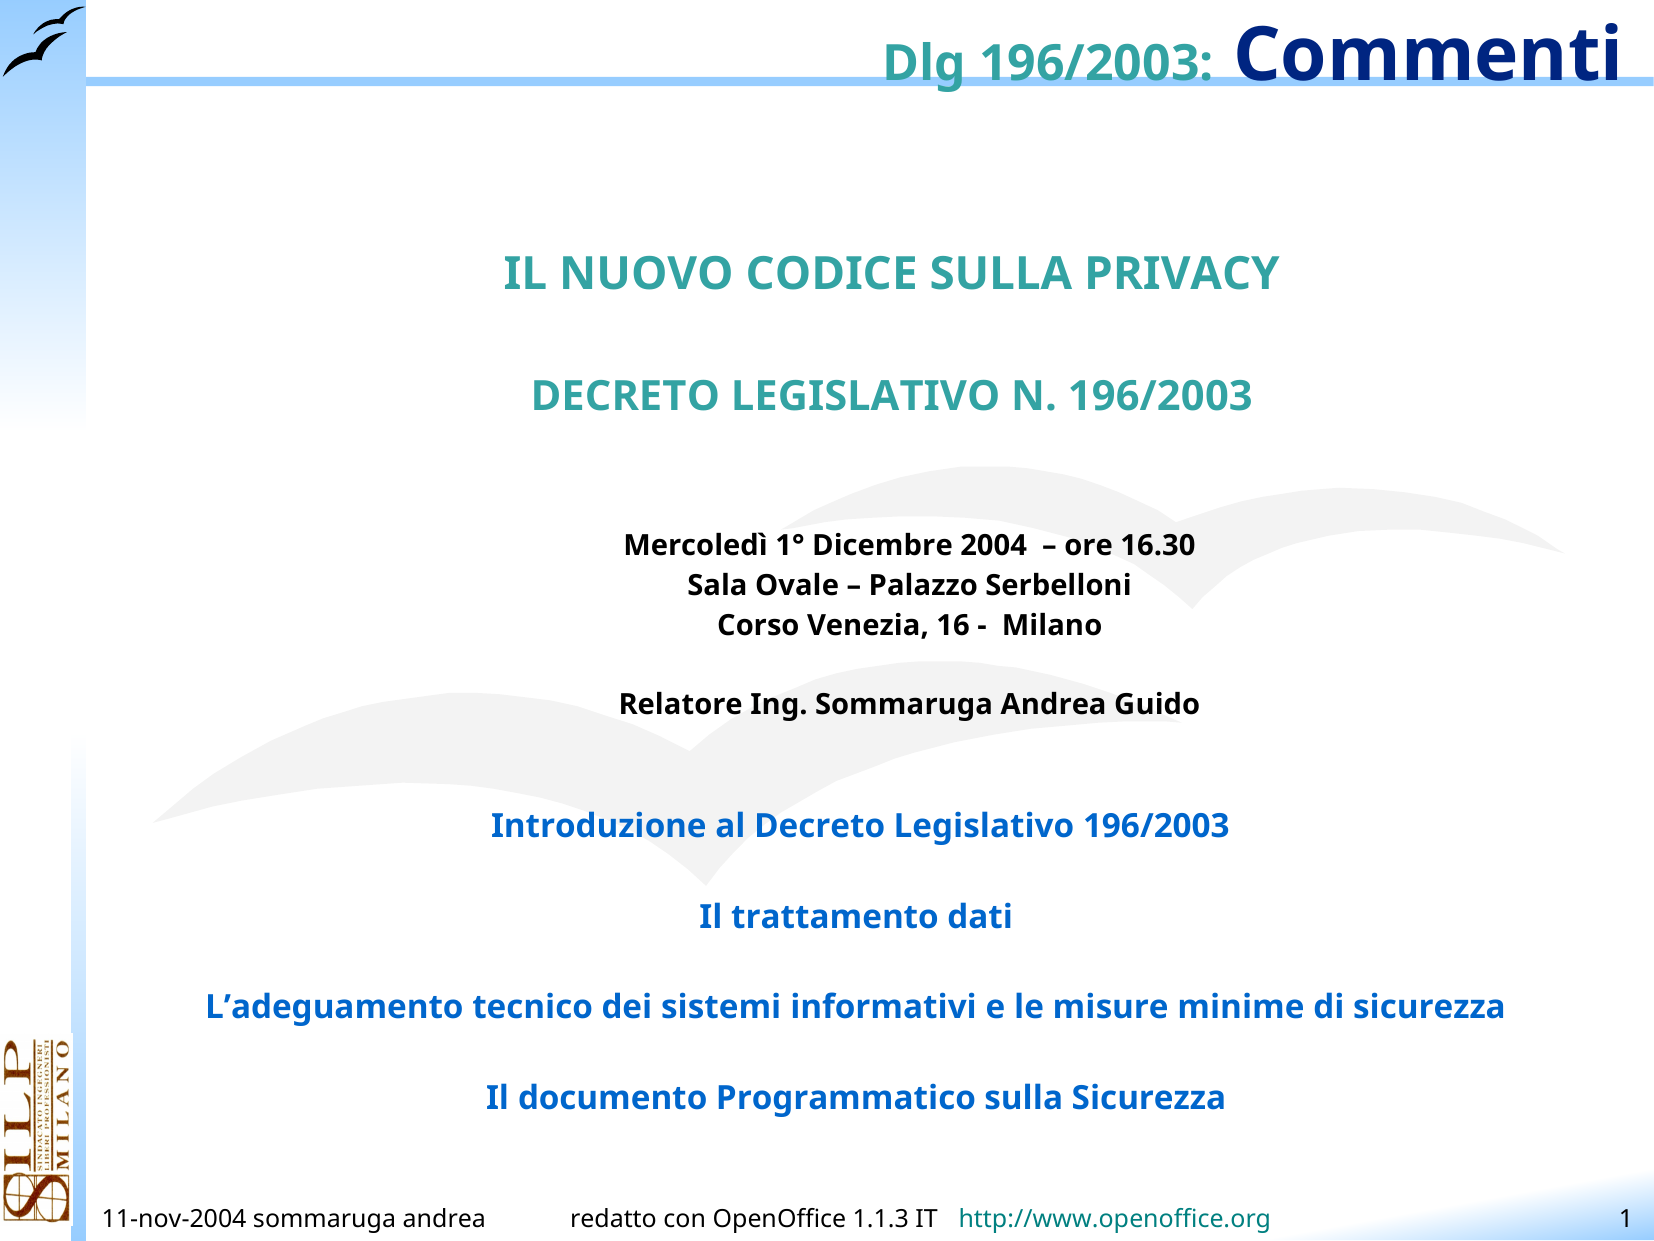

# Dlg 196/2003: Commenti
IL NUOVO CODICE SULLA PRIVACY
DECRETO LEGISLATIVO N. 196/2003
Mercoledì 1° Dicembre 2004 – ore 16.30
Sala Ovale – Palazzo Serbelloni
Corso Venezia, 16 - Milano
Relatore Ing. Sommaruga Andrea Guido
 Introduzione al Decreto Legislativo 196/2003
Il trattamento dati
L’adeguamento tecnico dei sistemi informativi e le misure minime di sicurezza
Il documento Programmatico sulla Sicurezza